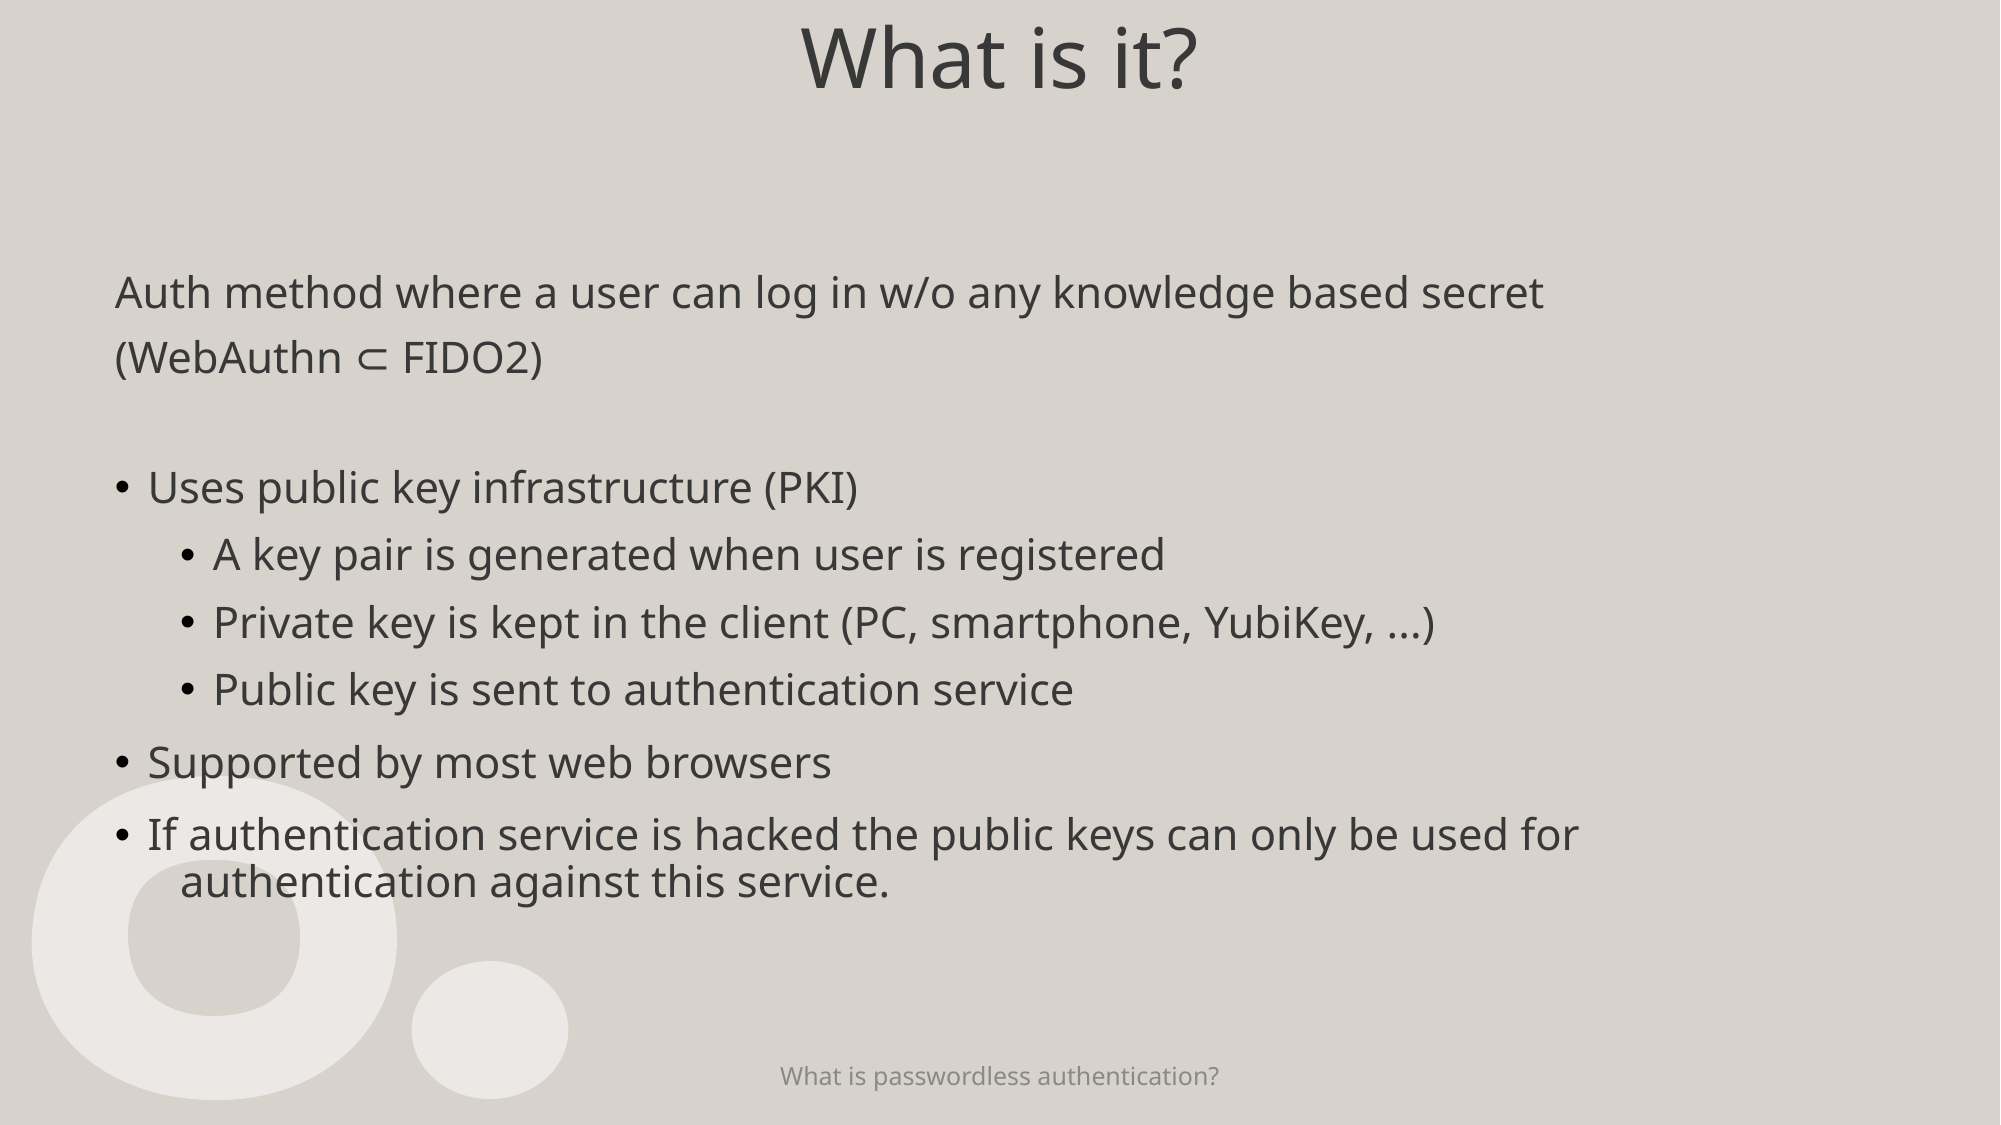

What is it?
# Auth method where a user can log in w/o any knowledge based secret
(WebAuthn ⊂ FIDO2)
Uses public key infrastructure (PKI)
A key pair is generated when user is registered
Private key is kept in the client (PC, smartphone, YubiKey, ...)
Public key is sent to authentication service
Supported by most web browsers
If authentication service is hacked the public keys can only be used for authentication against this service.
What is passwordless authentication?